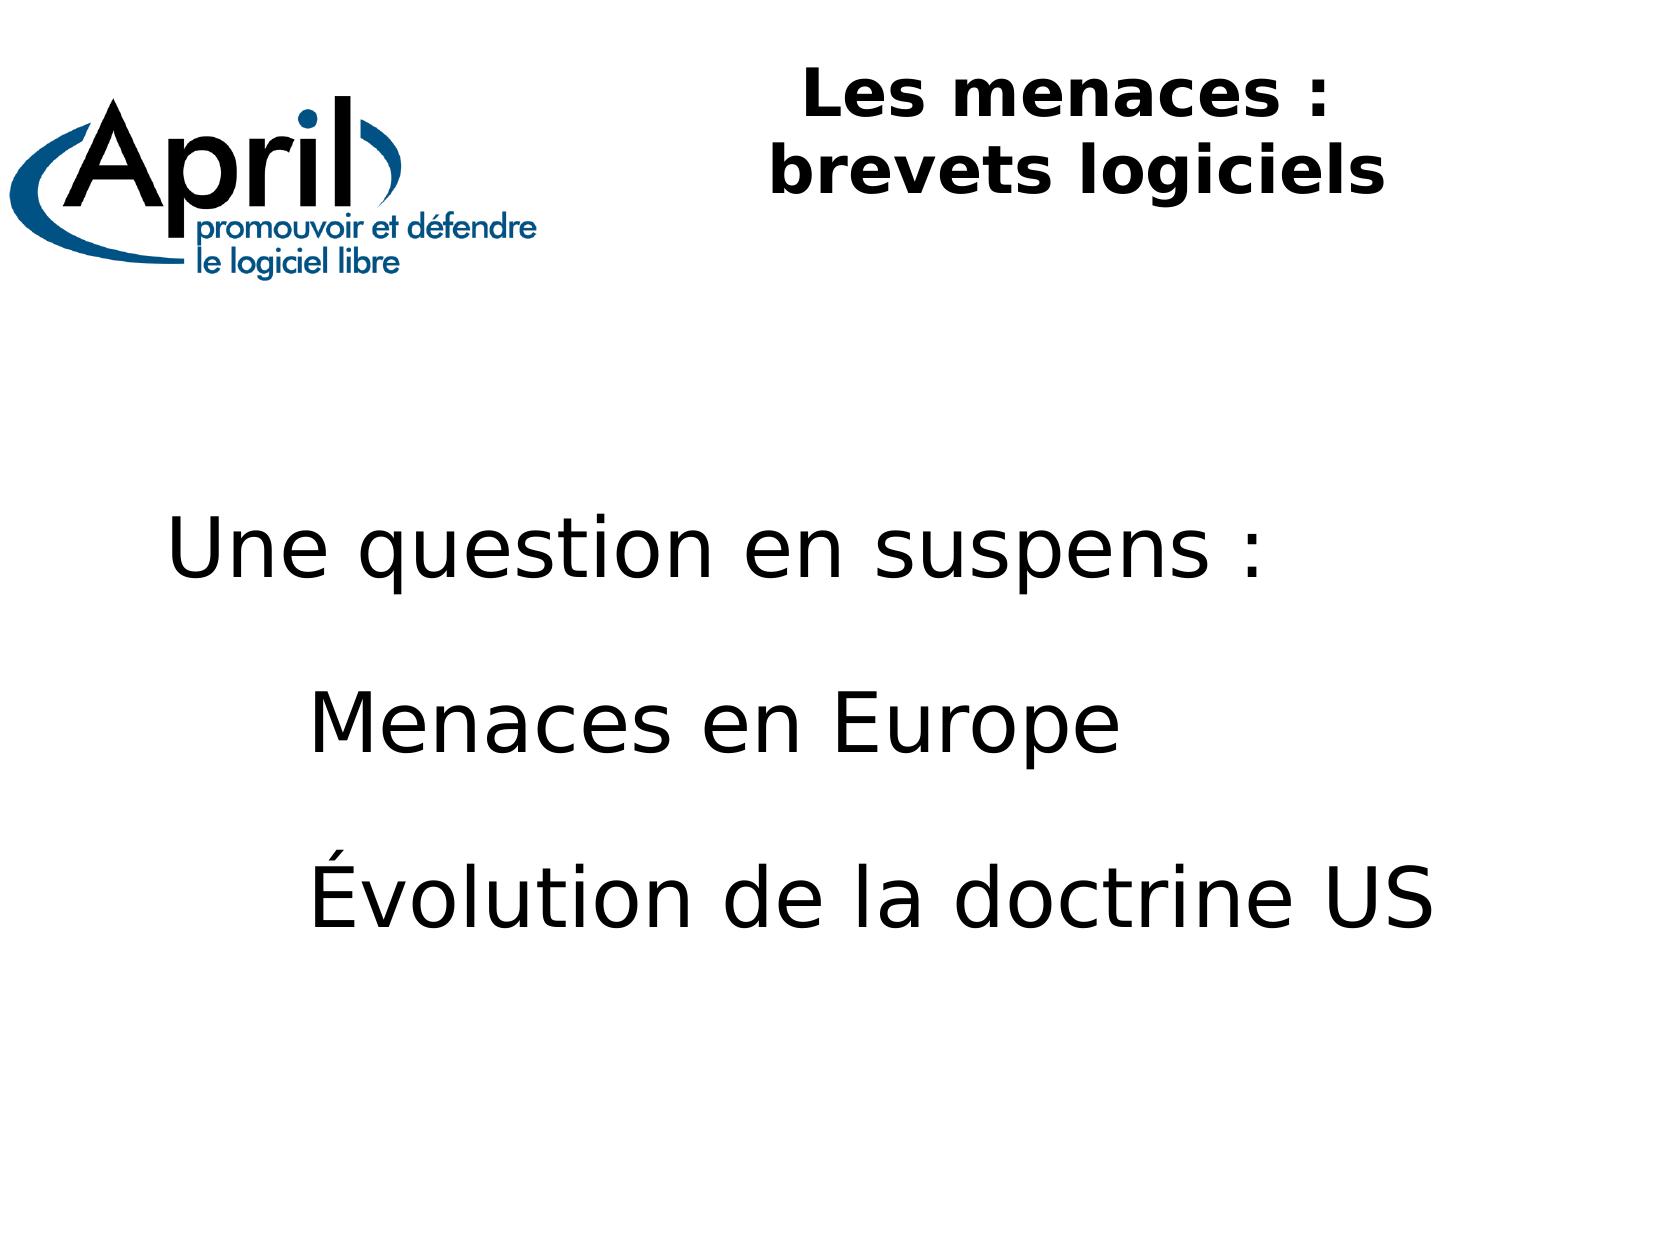

# Les menaces : brevets logiciels
Une question en suspens :
Menaces en Europe
Évolution de la doctrine US